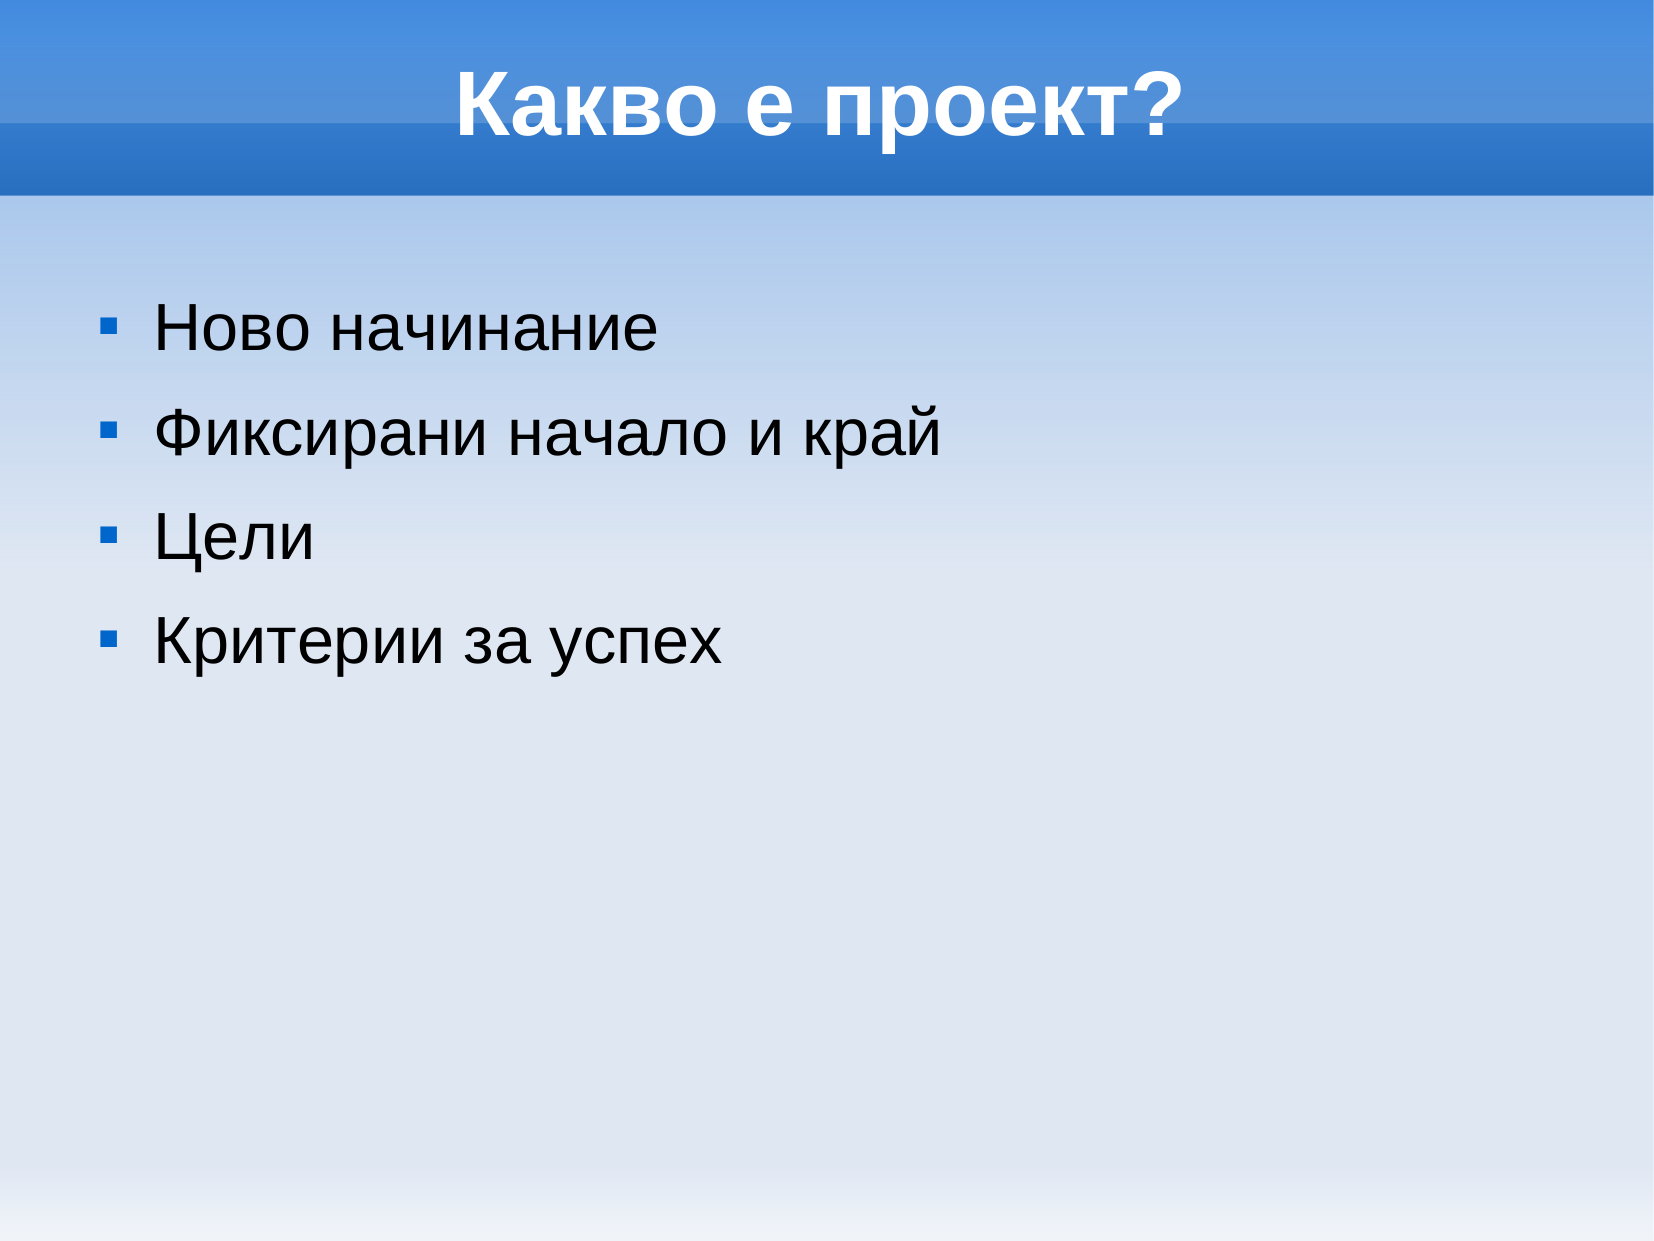

# Какво е проект?
Ново начинание
Фиксирани начало и край
Цели
Критерии за успех